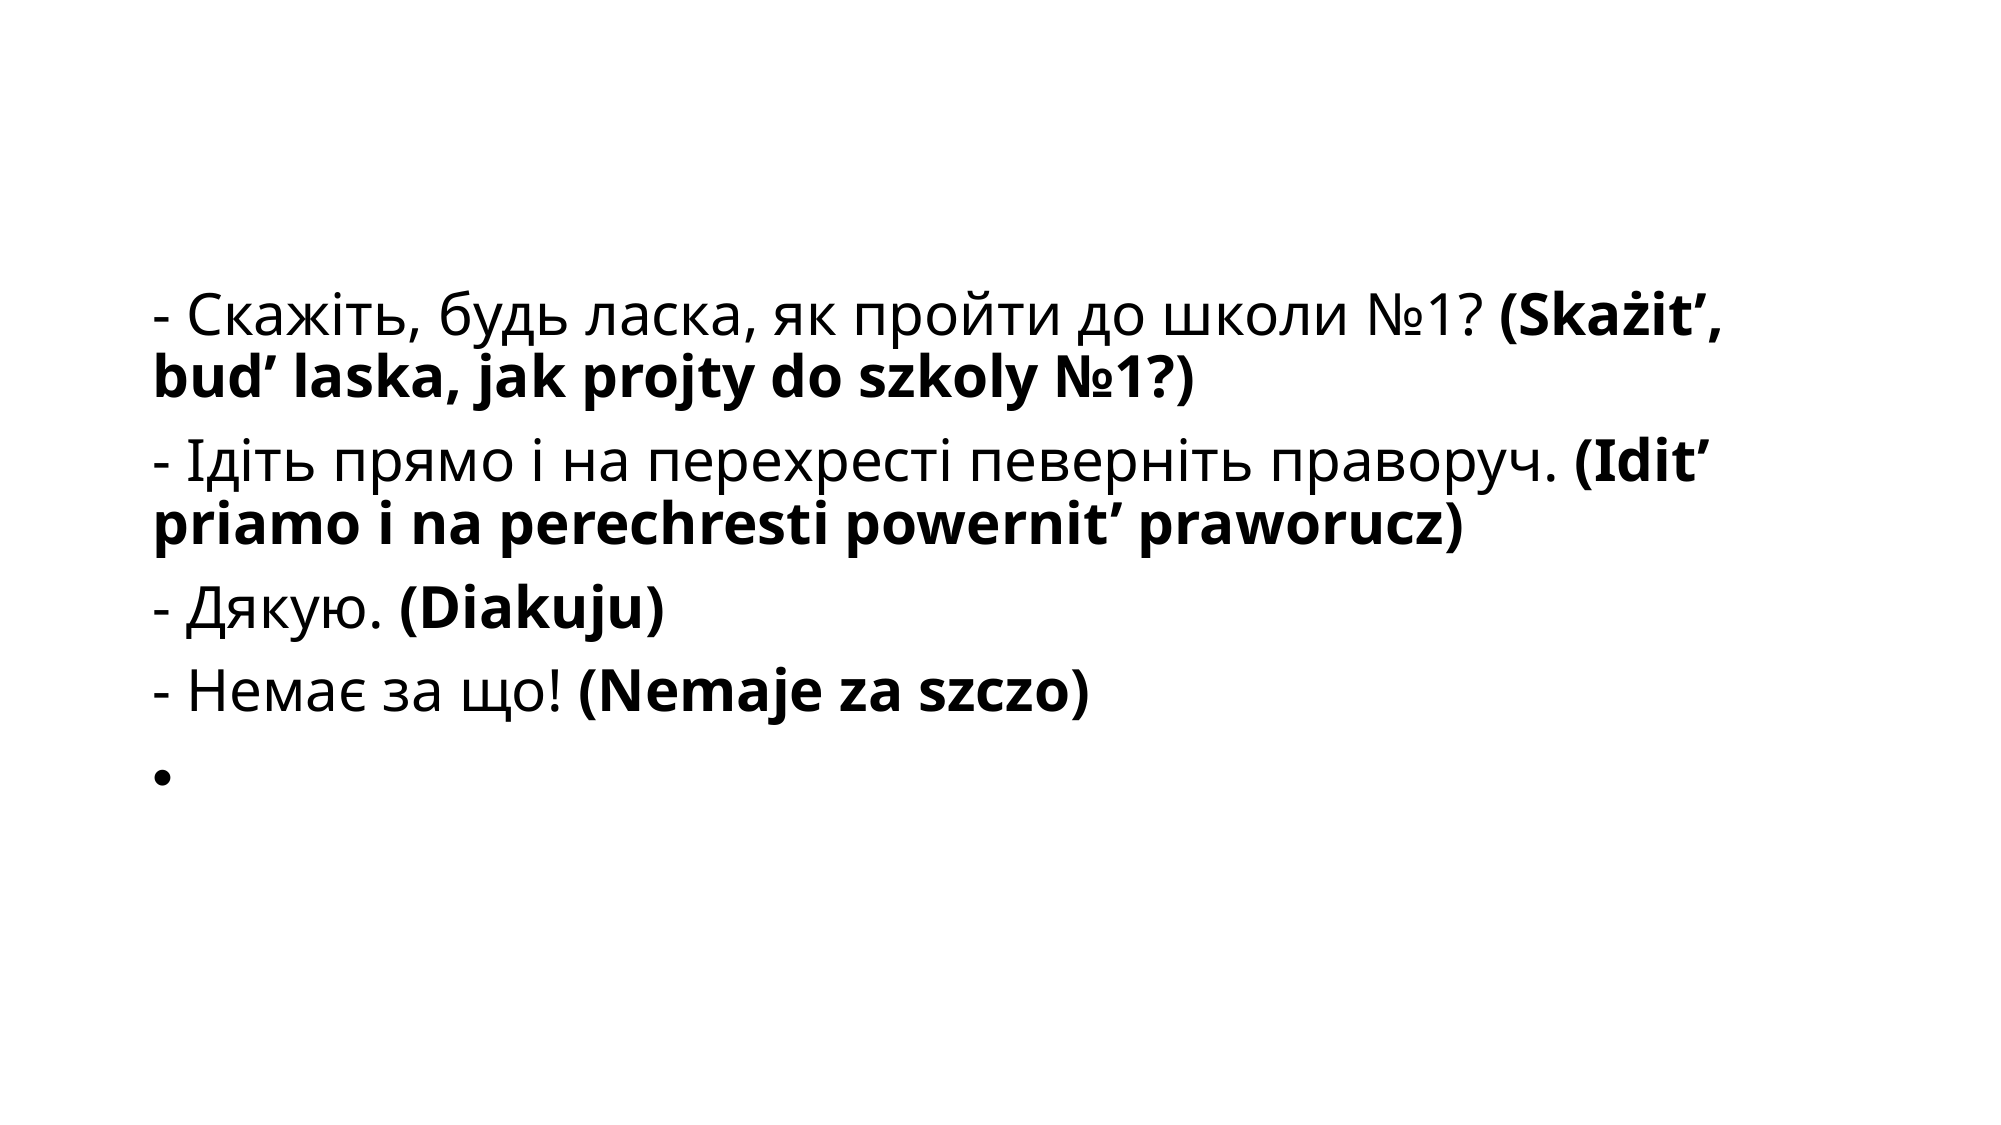

#
- Скажіть, будь ласка, як пройти до школи №1? (Skażit’, bud’ laska, jak projty do szkoly №1?)
- Ідіть прямо і на перехресті певерніть праворуч. (Idit’ priamo i na perechresti powernit’ praworucz)
- Дякую. (Diakuju)
- Немає за що! (Nemaje za szczo)